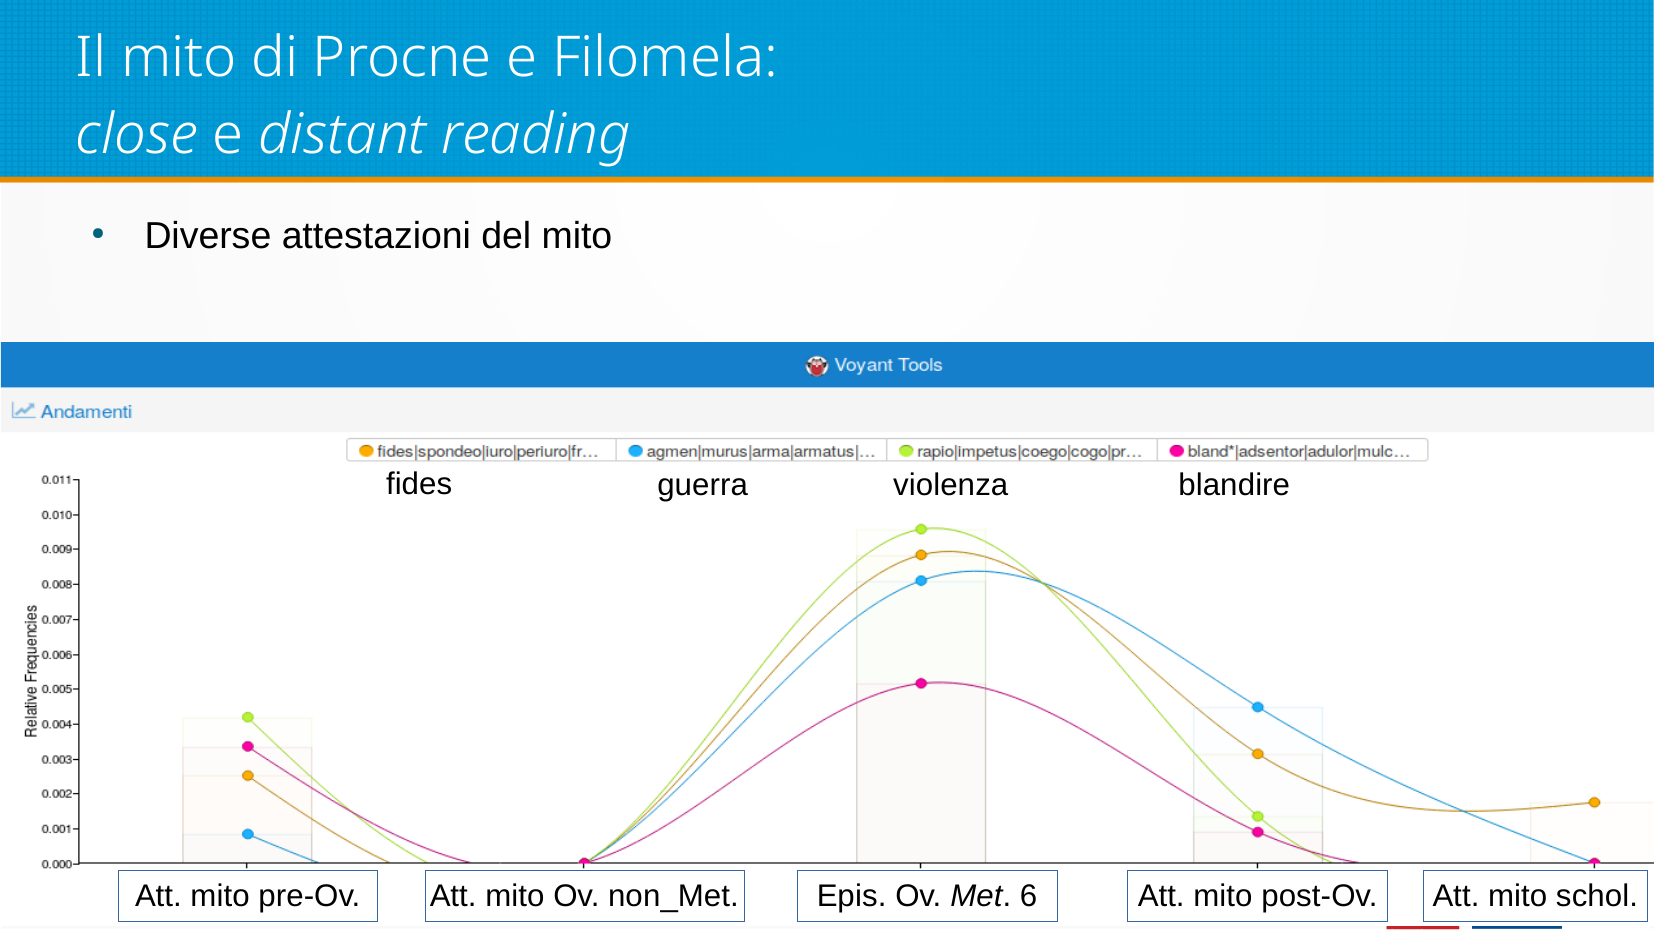

# Il mito di Procne e Filomela: close e distant reading
Diverse attestazioni del mito
fides
guerra
violenza
blandire
Att. mito pre-Ov.
Att. mito Ov. non_Met.
Epis. Ov. Met. 6
Att. mito post-Ov.
Att. mito schol.